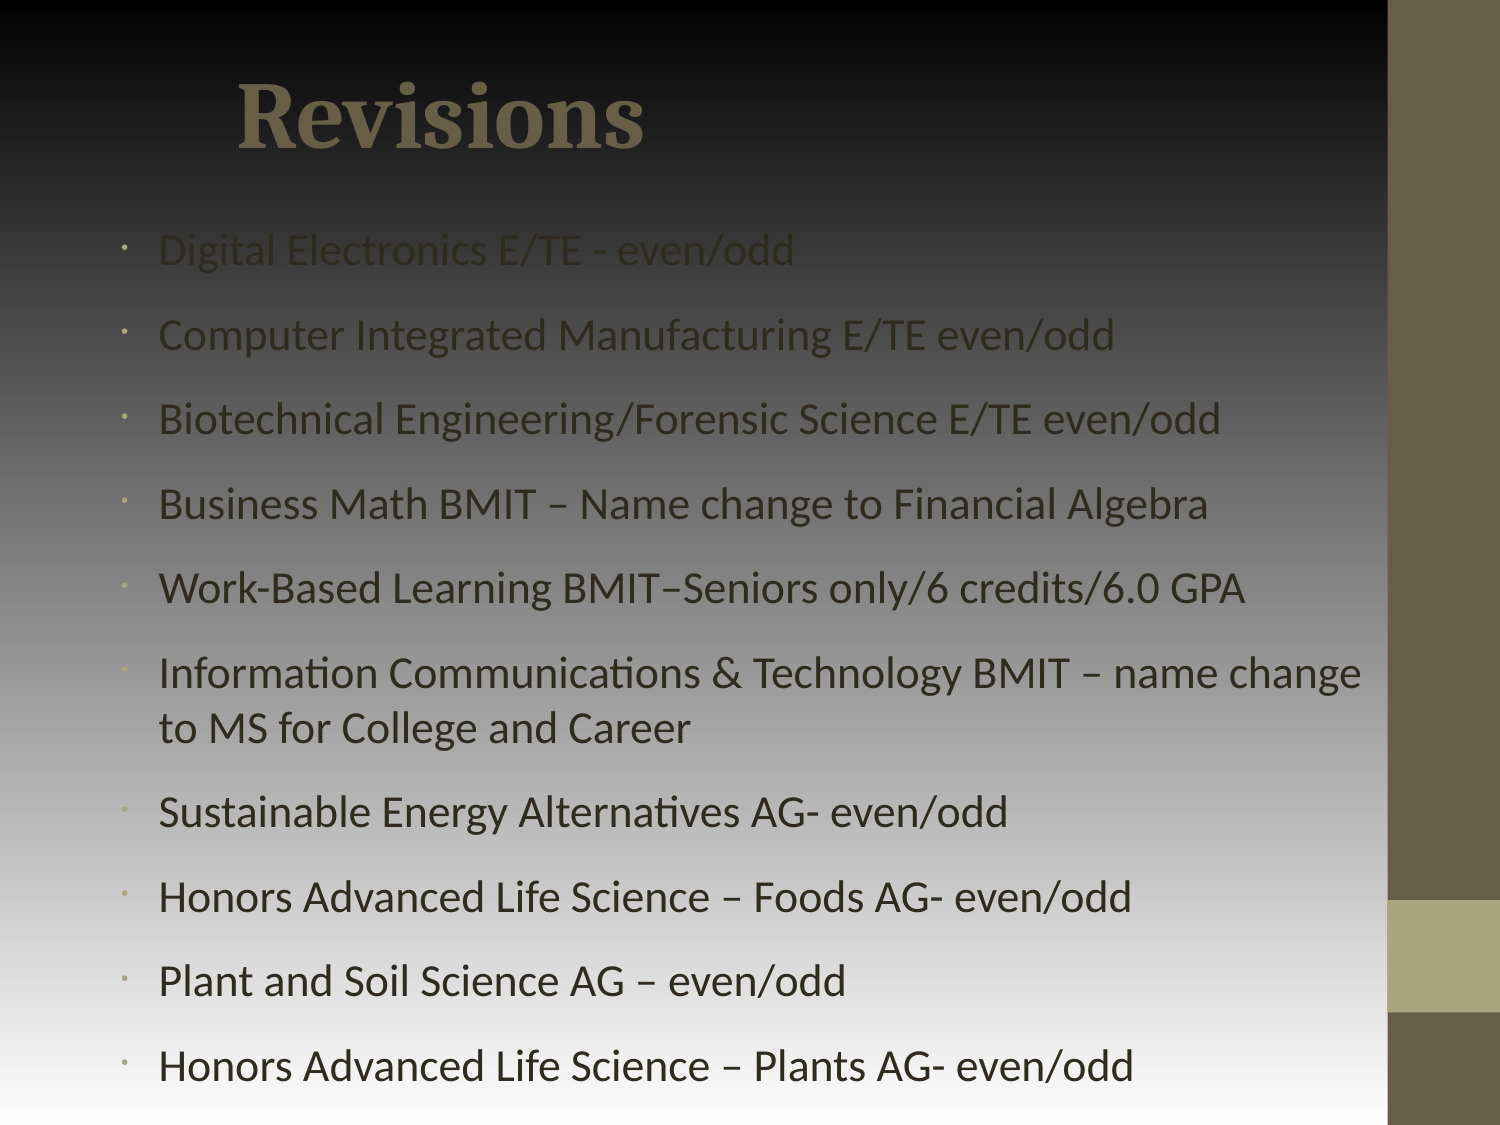

# Revisions
Digital Electronics E/TE - even/odd
Computer Integrated Manufacturing E/TE even/odd
Biotechnical Engineering/Forensic Science E/TE even/odd
Business Math BMIT – Name change to Financial Algebra
Work-Based Learning BMIT–Seniors only/6 credits/6.0 GPA
Information Communications & Technology BMIT – name change to MS for College and Career
Sustainable Energy Alternatives AG- even/odd
Honors Advanced Life Science – Foods AG- even/odd
Plant and Soil Science AG – even/odd
Honors Advanced Life Science – Plants AG- even/odd